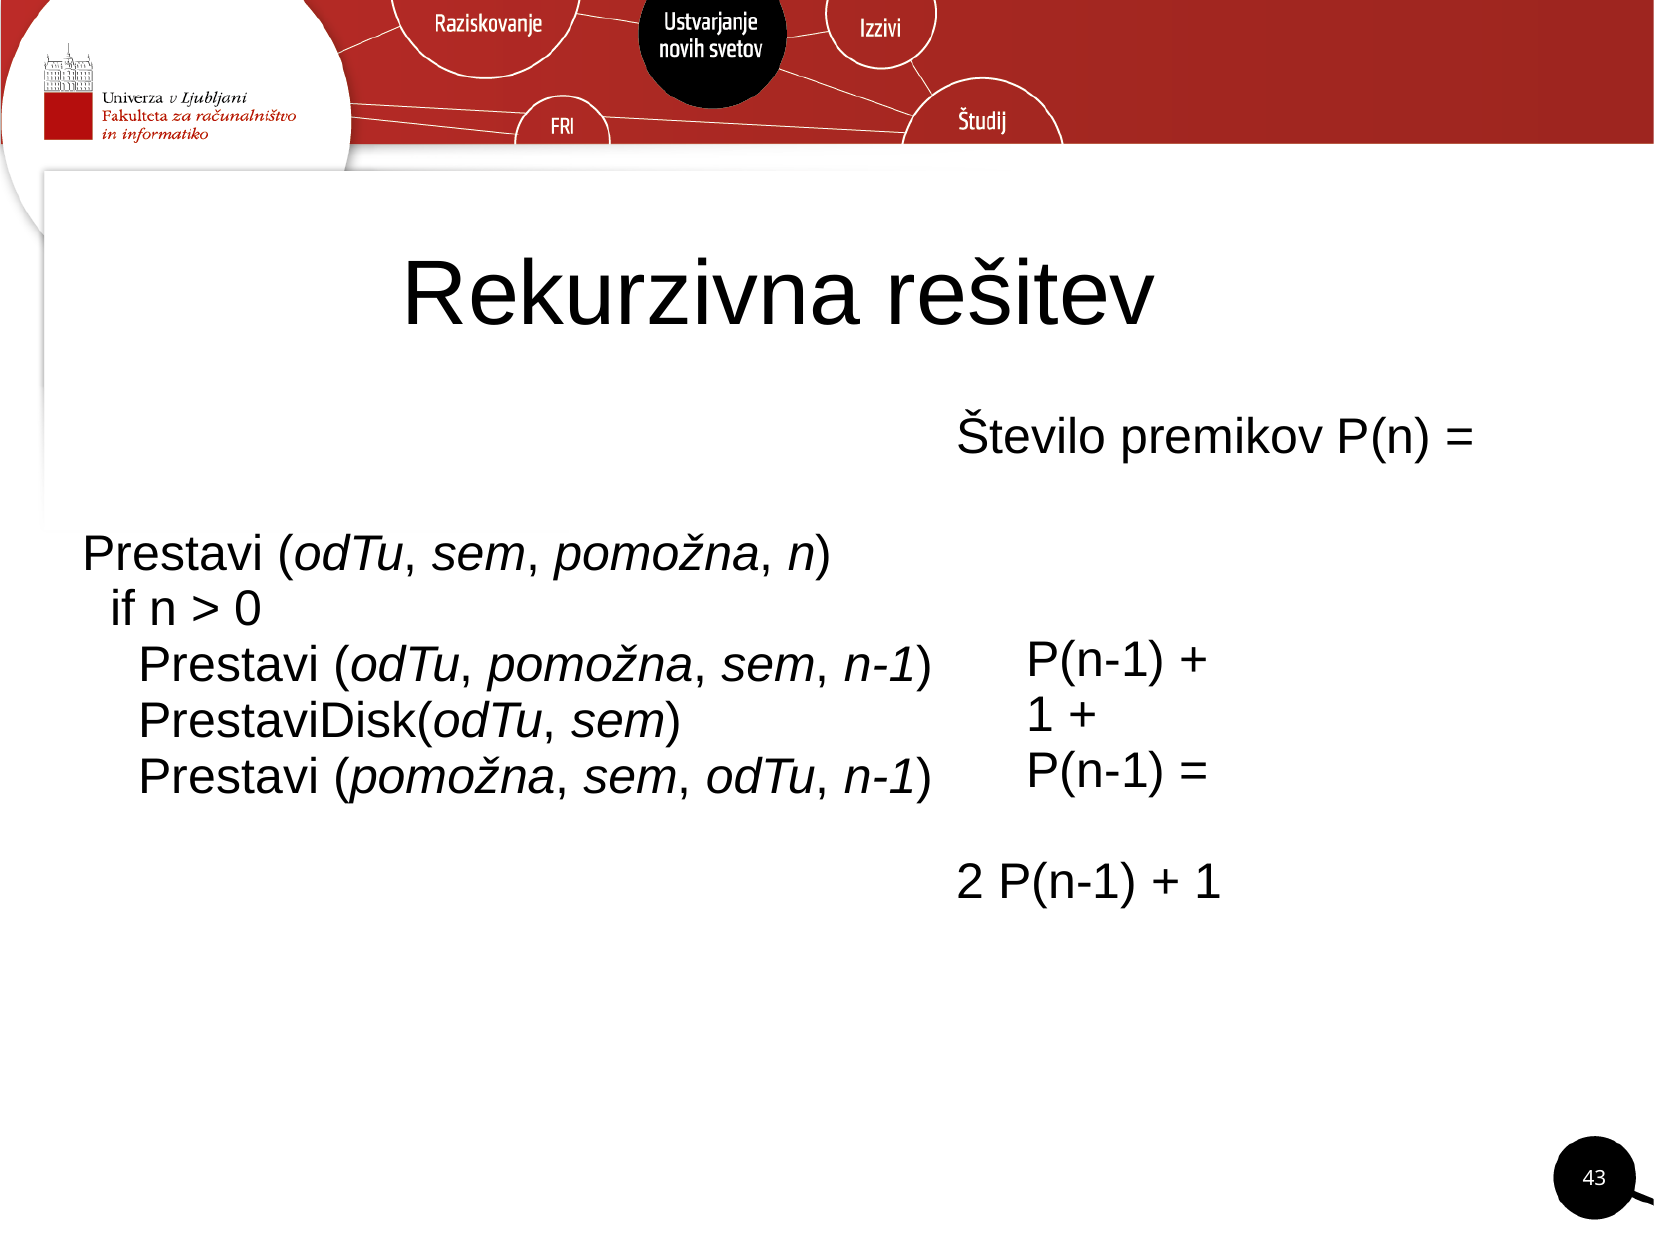

# Rekurzivna rešitev
Število premikov P(n) =
 P(n-1) +
 1 +
 P(n-1) =
2 P(n-1) + 1
Prestavi (odTu, sem, pomožna, n)
 if n > 0
 Prestavi (odTu, pomožna, sem, n-1)
 PrestaviDisk(odTu, sem)
 Prestavi (pomožna, sem, odTu, n-1)